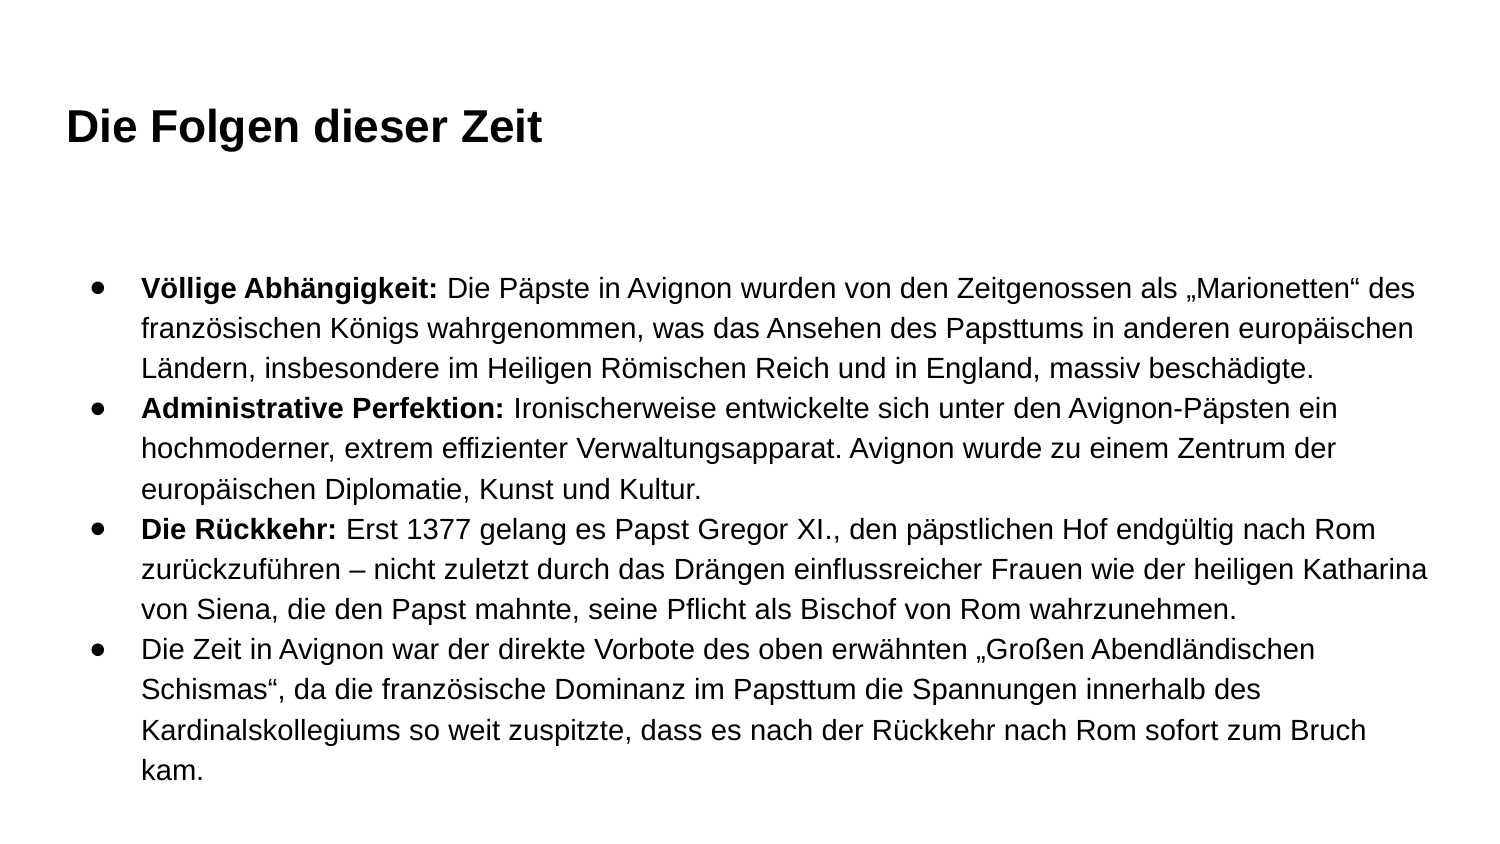

# Die Folgen dieser Zeit
Völlige Abhängigkeit: Die Päpste in Avignon wurden von den Zeitgenossen als „Marionetten“ des französischen Königs wahrgenommen, was das Ansehen des Papsttums in anderen europäischen Ländern, insbesondere im Heiligen Römischen Reich und in England, massiv beschädigte.
Administrative Perfektion: Ironischerweise entwickelte sich unter den Avignon-Päpsten ein hochmoderner, extrem effizienter Verwaltungsapparat. Avignon wurde zu einem Zentrum der europäischen Diplomatie, Kunst und Kultur.
Die Rückkehr: Erst 1377 gelang es Papst Gregor XI., den päpstlichen Hof endgültig nach Rom zurückzuführen – nicht zuletzt durch das Drängen einflussreicher Frauen wie der heiligen Katharina von Siena, die den Papst mahnte, seine Pflicht als Bischof von Rom wahrzunehmen.
Die Zeit in Avignon war der direkte Vorbote des oben erwähnten „Großen Abendländischen Schismas“, da die französische Dominanz im Papsttum die Spannungen innerhalb des Kardinalskollegiums so weit zuspitzte, dass es nach der Rückkehr nach Rom sofort zum Bruch kam.